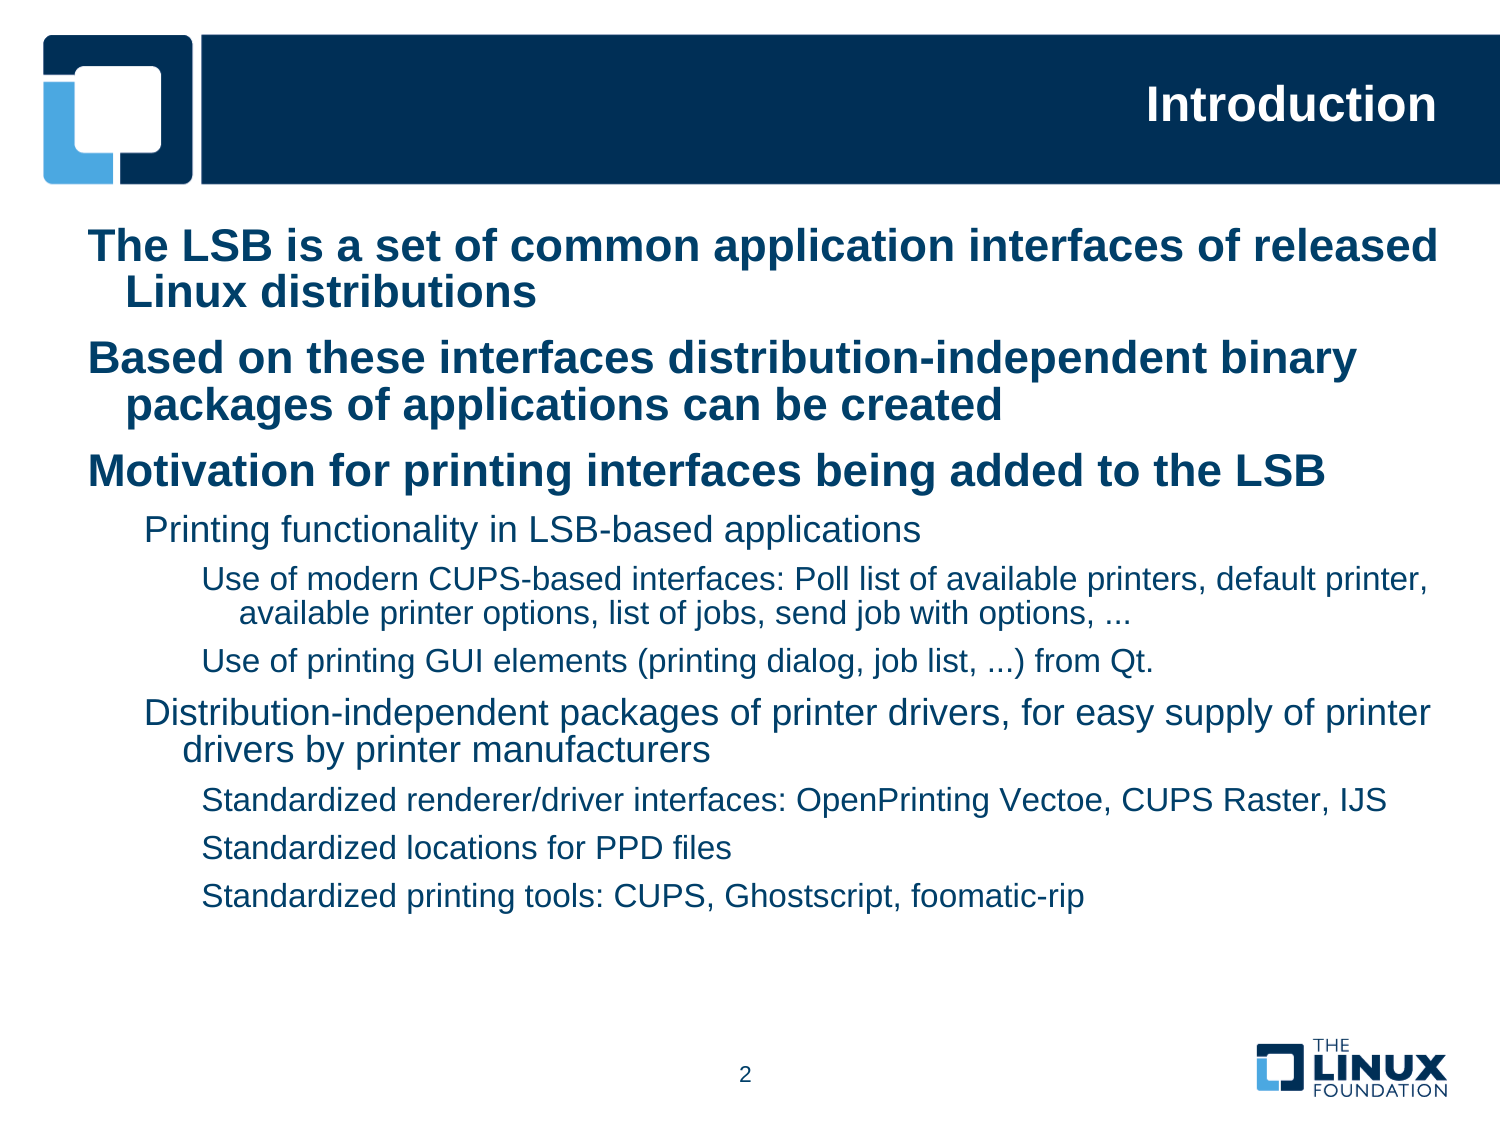

# Introduction
The LSB is a set of common application interfaces of released Linux distributions
Based on these interfaces distribution-independent binary packages of applications can be created
Motivation for printing interfaces being added to the LSB
Printing functionality in LSB-based applications
Use of modern CUPS-based interfaces: Poll list of available printers, default printer, available printer options, list of jobs, send job with options, ...
Use of printing GUI elements (printing dialog, job list, ...) from Qt.
Distribution-independent packages of printer drivers, for easy supply of printer drivers by printer manufacturers
Standardized renderer/driver interfaces: OpenPrinting Vectoe, CUPS Raster, IJS
Standardized locations for PPD files
Standardized printing tools: CUPS, Ghostscript, foomatic-rip
2